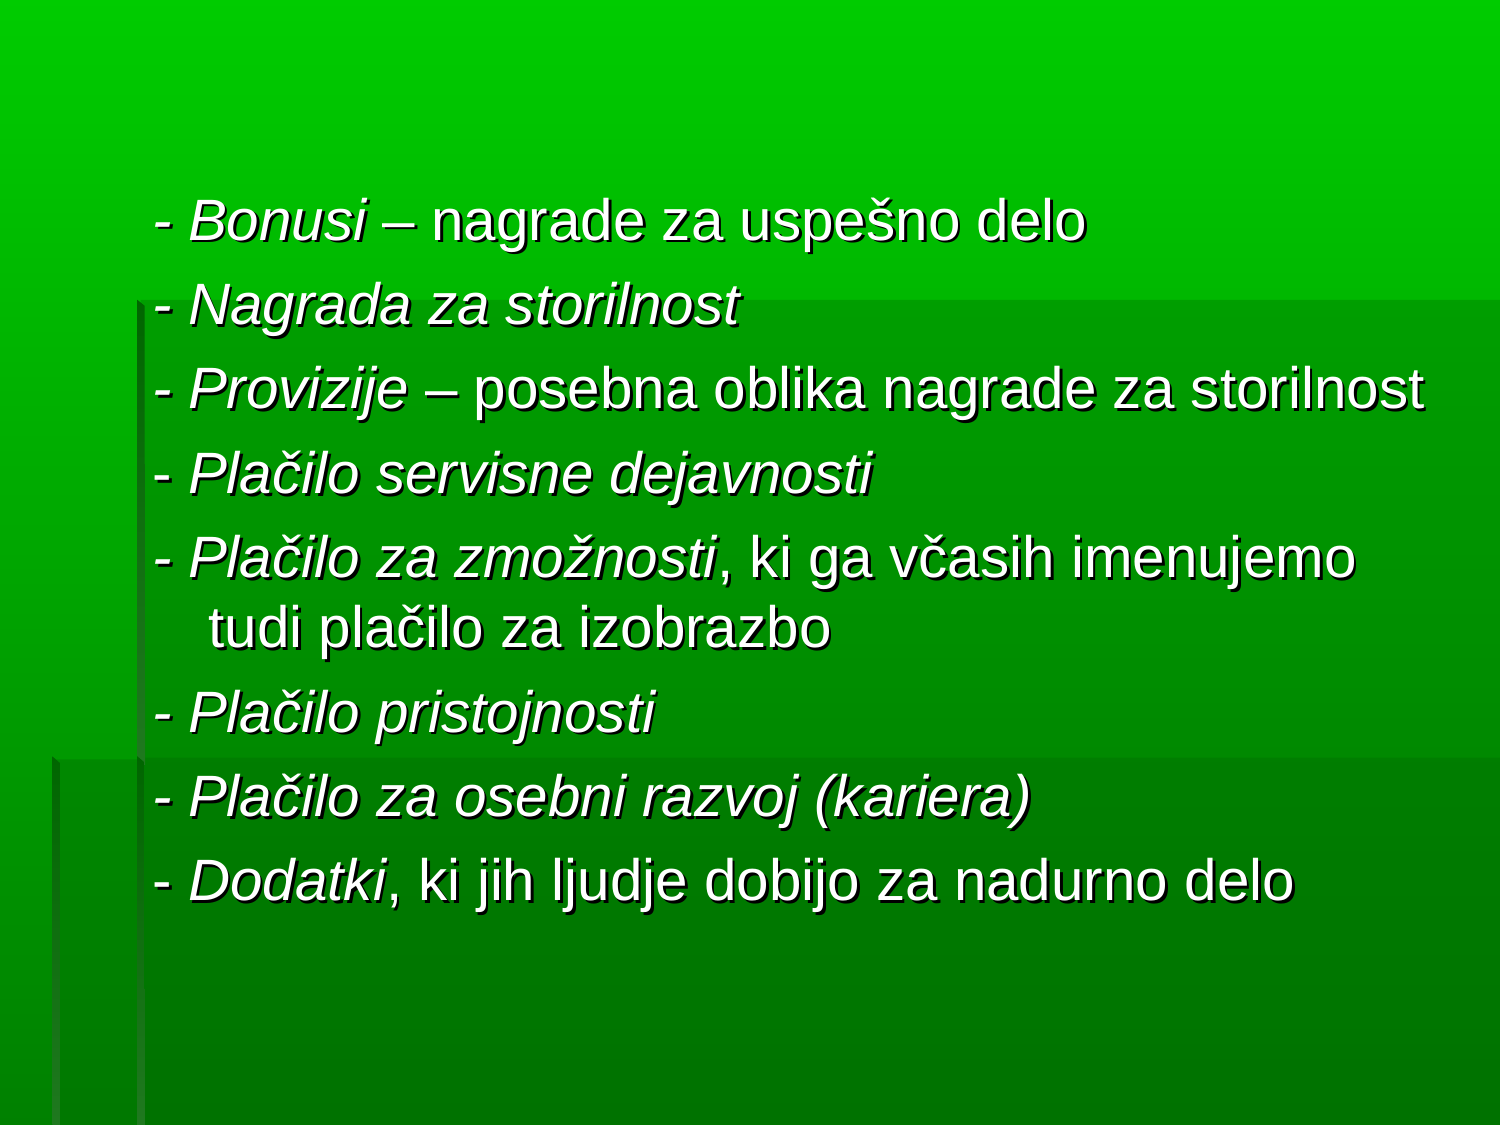

#
- Bonusi – nagrade za uspešno delo
- Nagrada za storilnost
- Provizije – posebna oblika nagrade za storilnost
- Plačilo servisne dejavnosti
- Plačilo za zmožnosti, ki ga včasih imenujemo tudi plačilo za izobrazbo
- Plačilo pristojnosti
- Plačilo za osebni razvoj (kariera)
- Dodatki, ki jih ljudje dobijo za nadurno delo